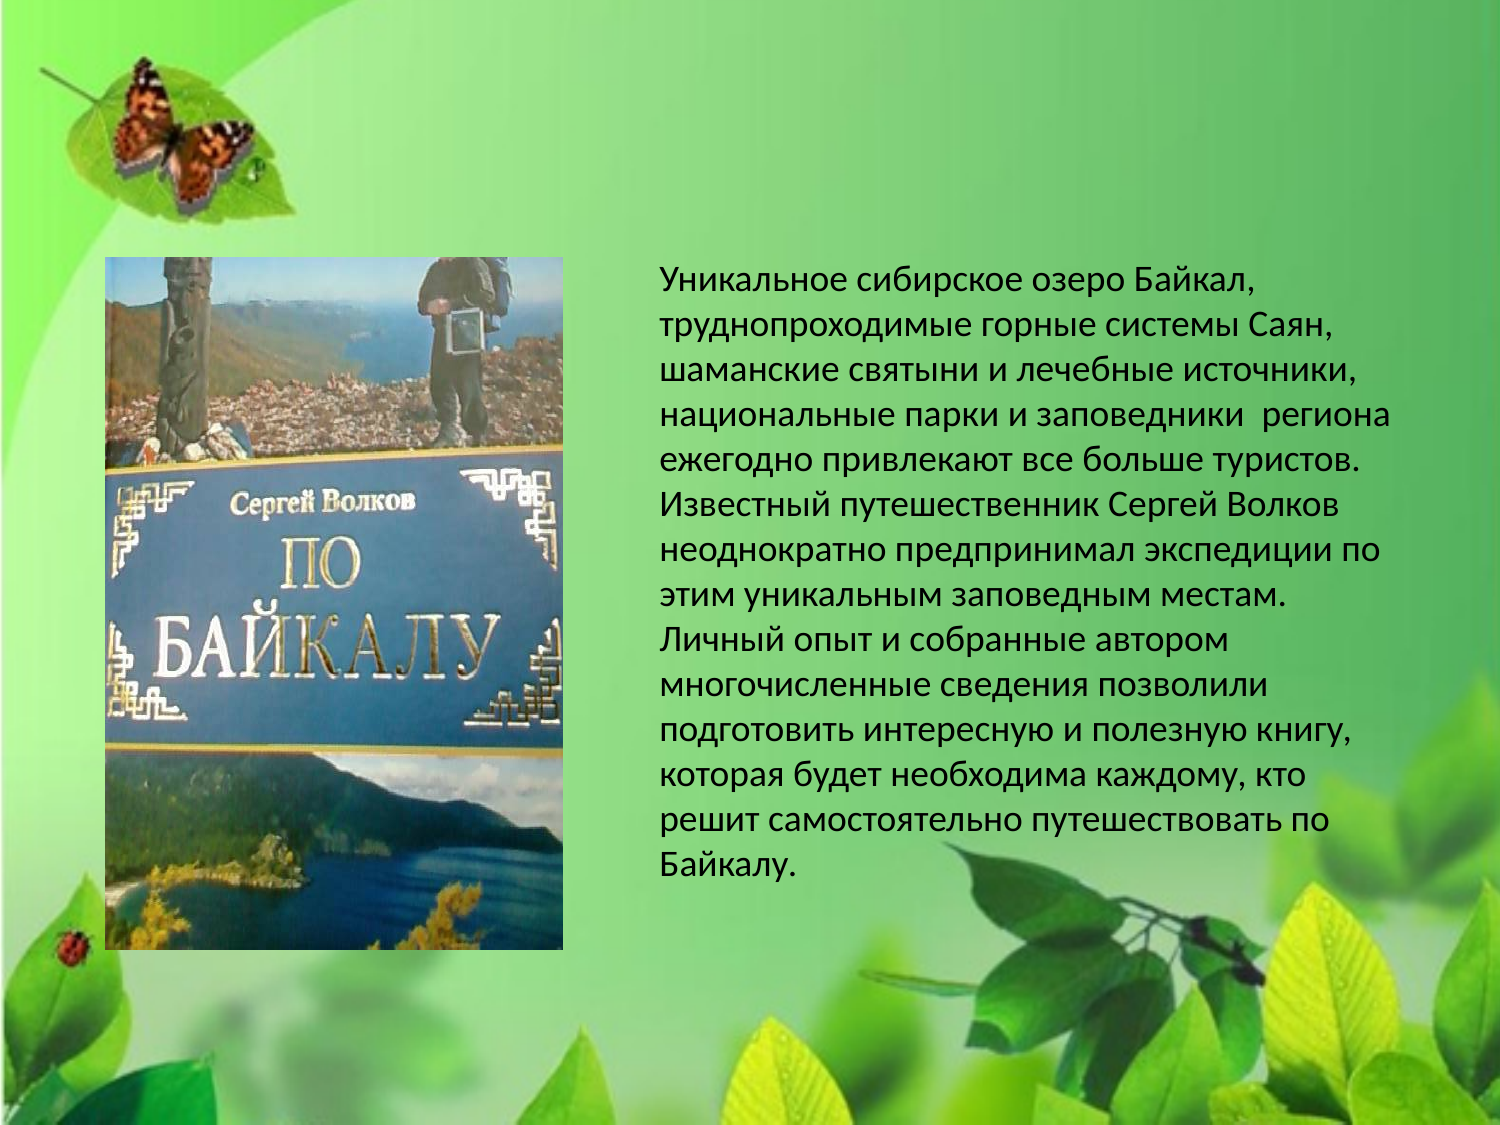

Уникальное сибирское озеро Байкал, труднопроходимые горные системы Саян, шаманские святыни и лечебные источники, национальные парки и заповедники региона ежегодно привлекают все больше туристов. Известный путешественник Сергей Волков неоднократно предпринимал экспедиции по этим уникальным заповедным местам. Личный опыт и собранные автором многочисленные сведения позволили подготовить интересную и полезную книгу, которая будет необходима каждому, кто решит самостоятельно путешествовать по Байкалу.